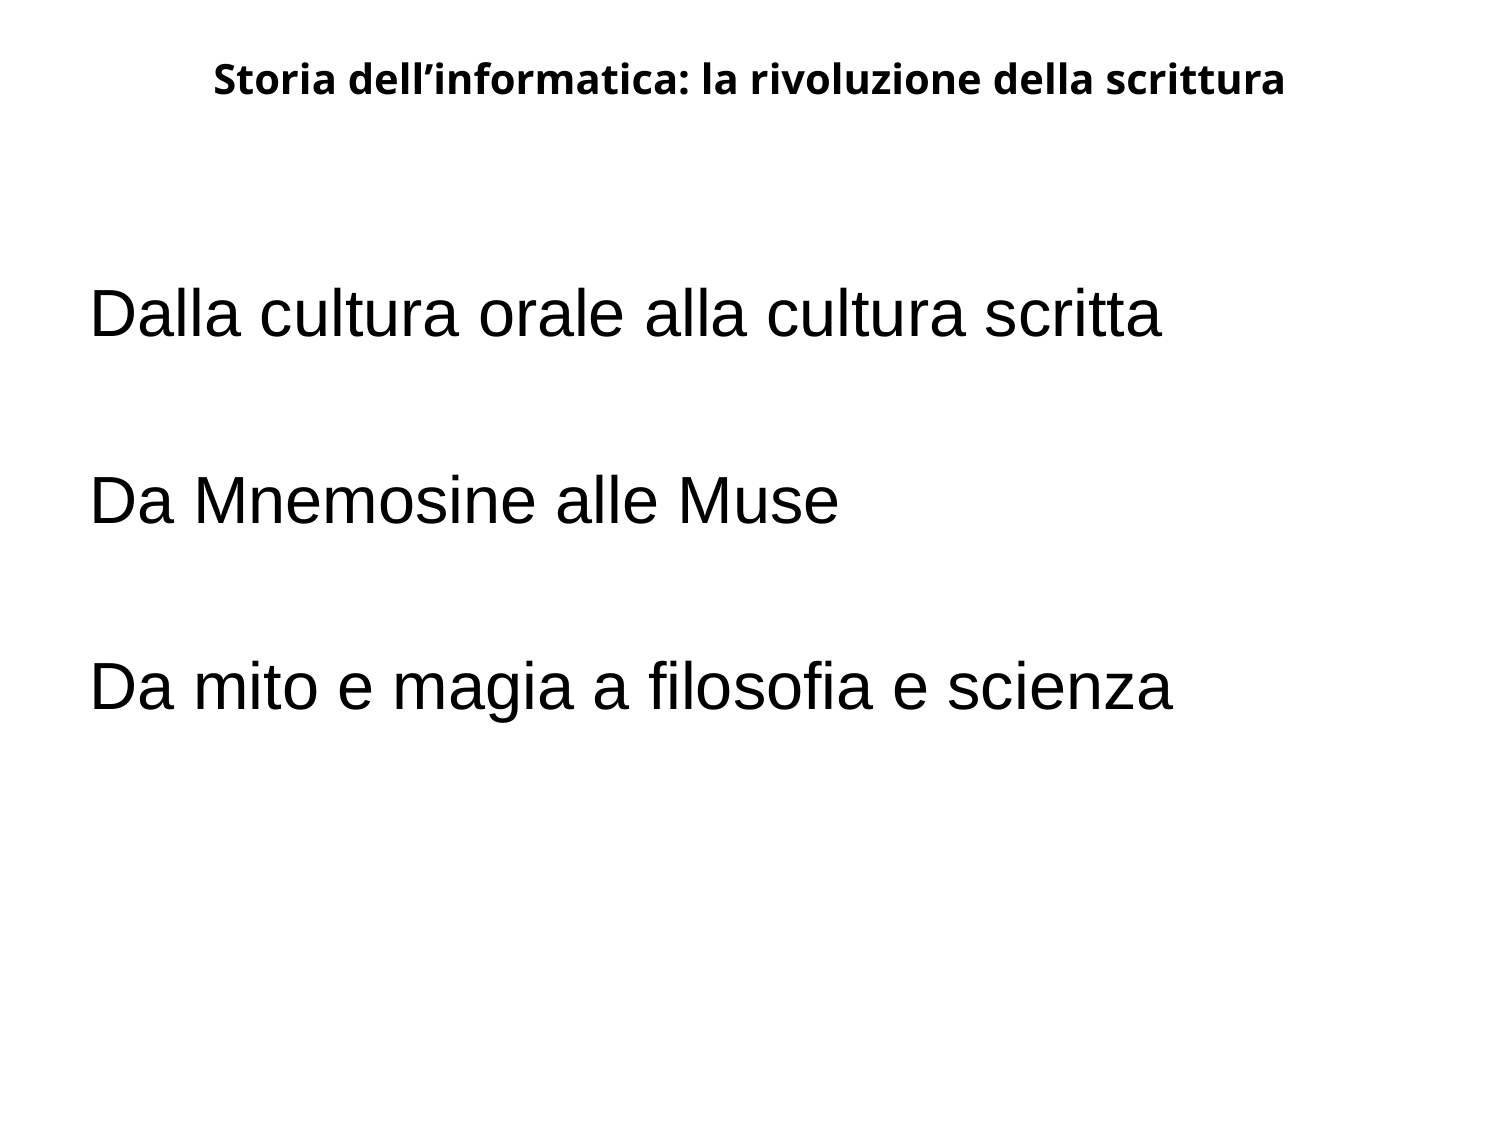

# Storia dell’informatica: la rivoluzione della scrittura
Dalla cultura orale alla cultura scritta
Da Mnemosine alle Muse
Da mito e magia a filosofia e scienza